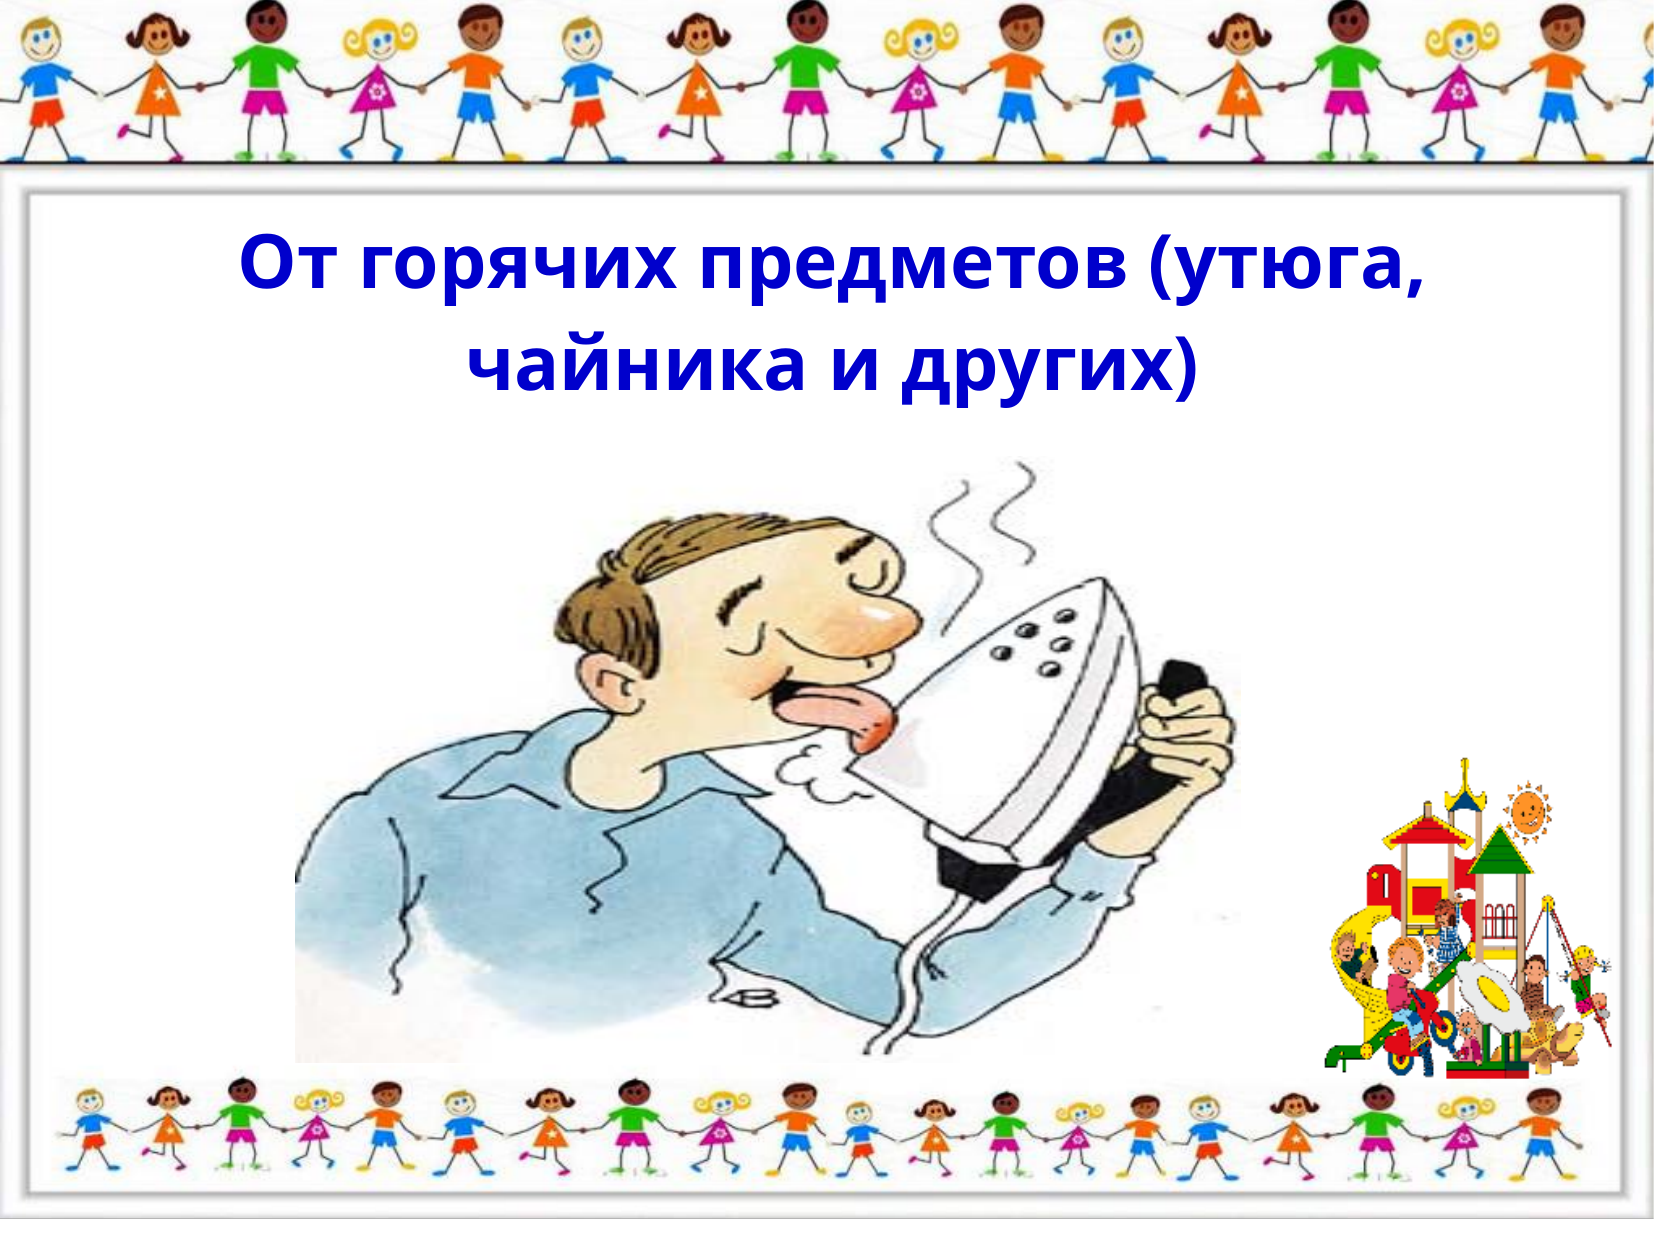

# От горячих предметов (утюга, чайника и других)